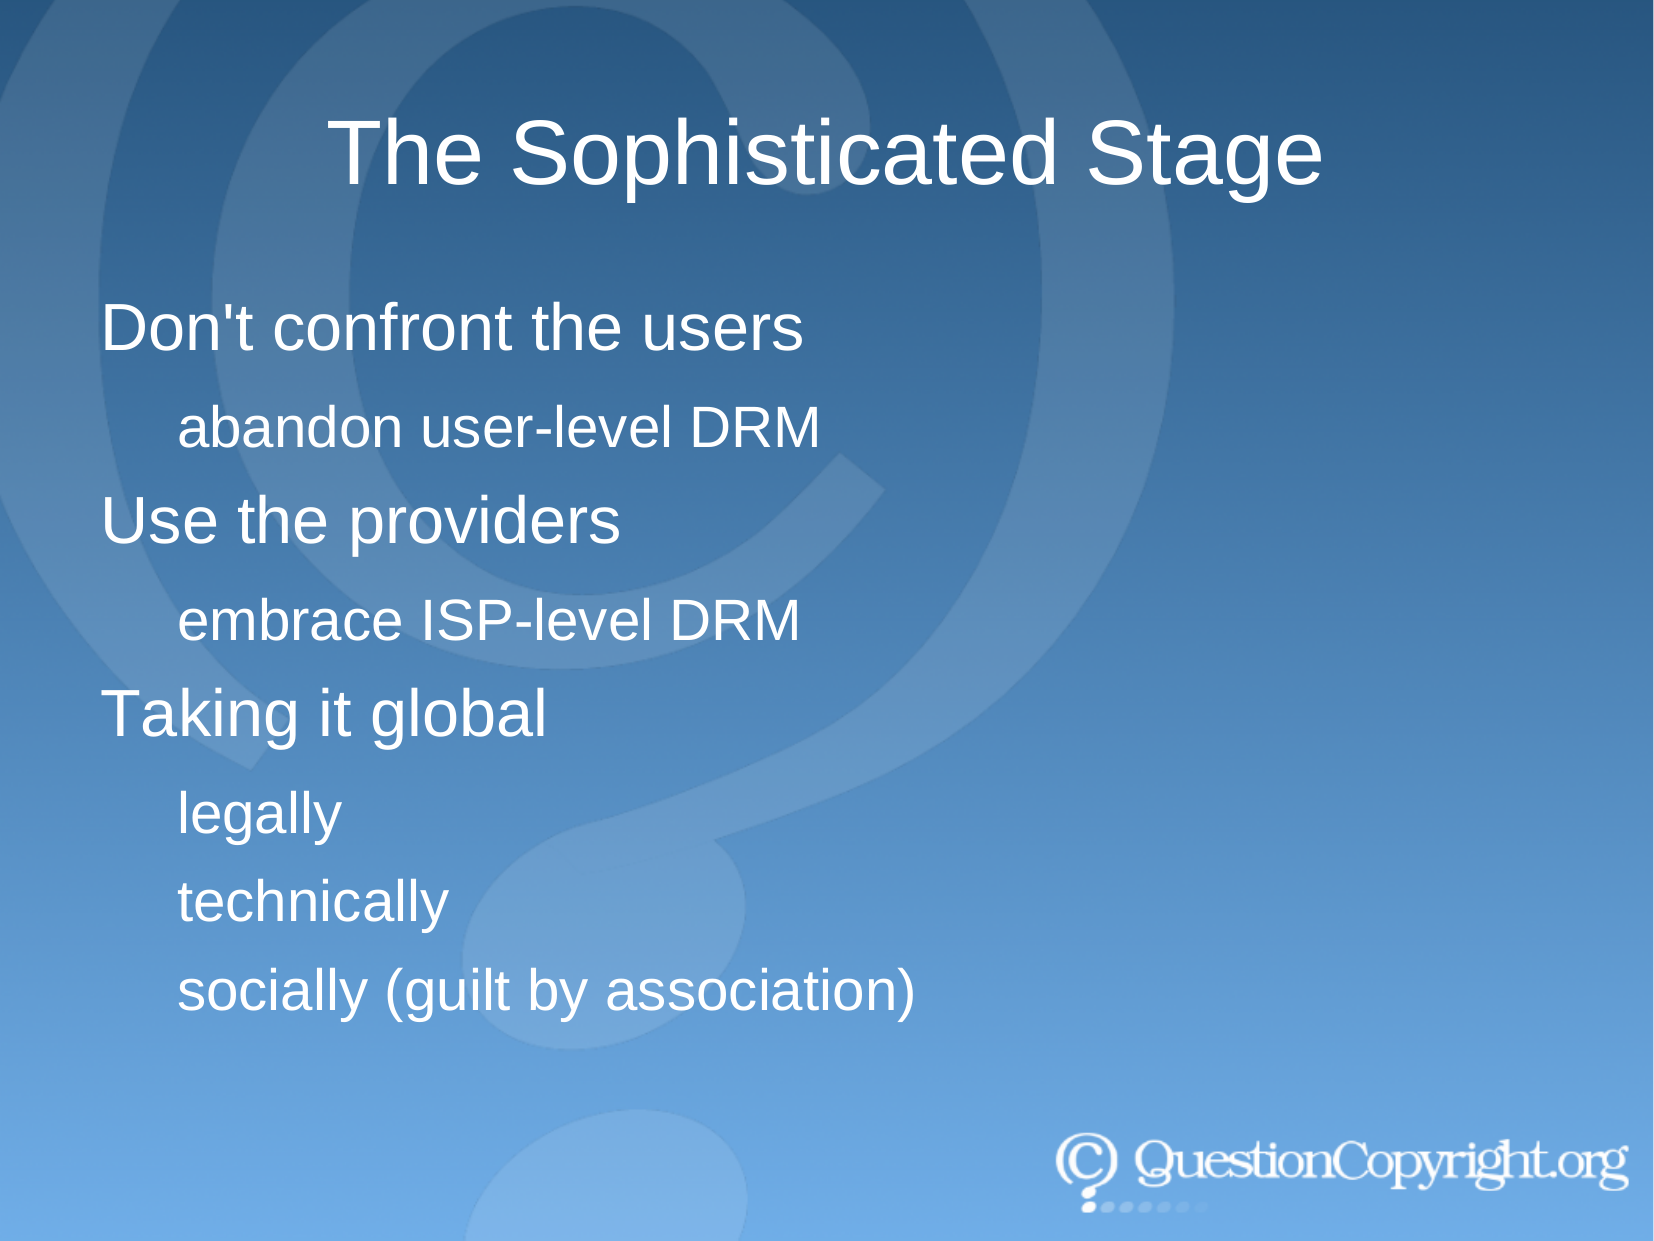

# The Sophisticated Stage
Don't confront the users
abandon user-level DRM
Use the providers
embrace ISP-level DRM
Taking it global
legally
technically
socially (guilt by association)